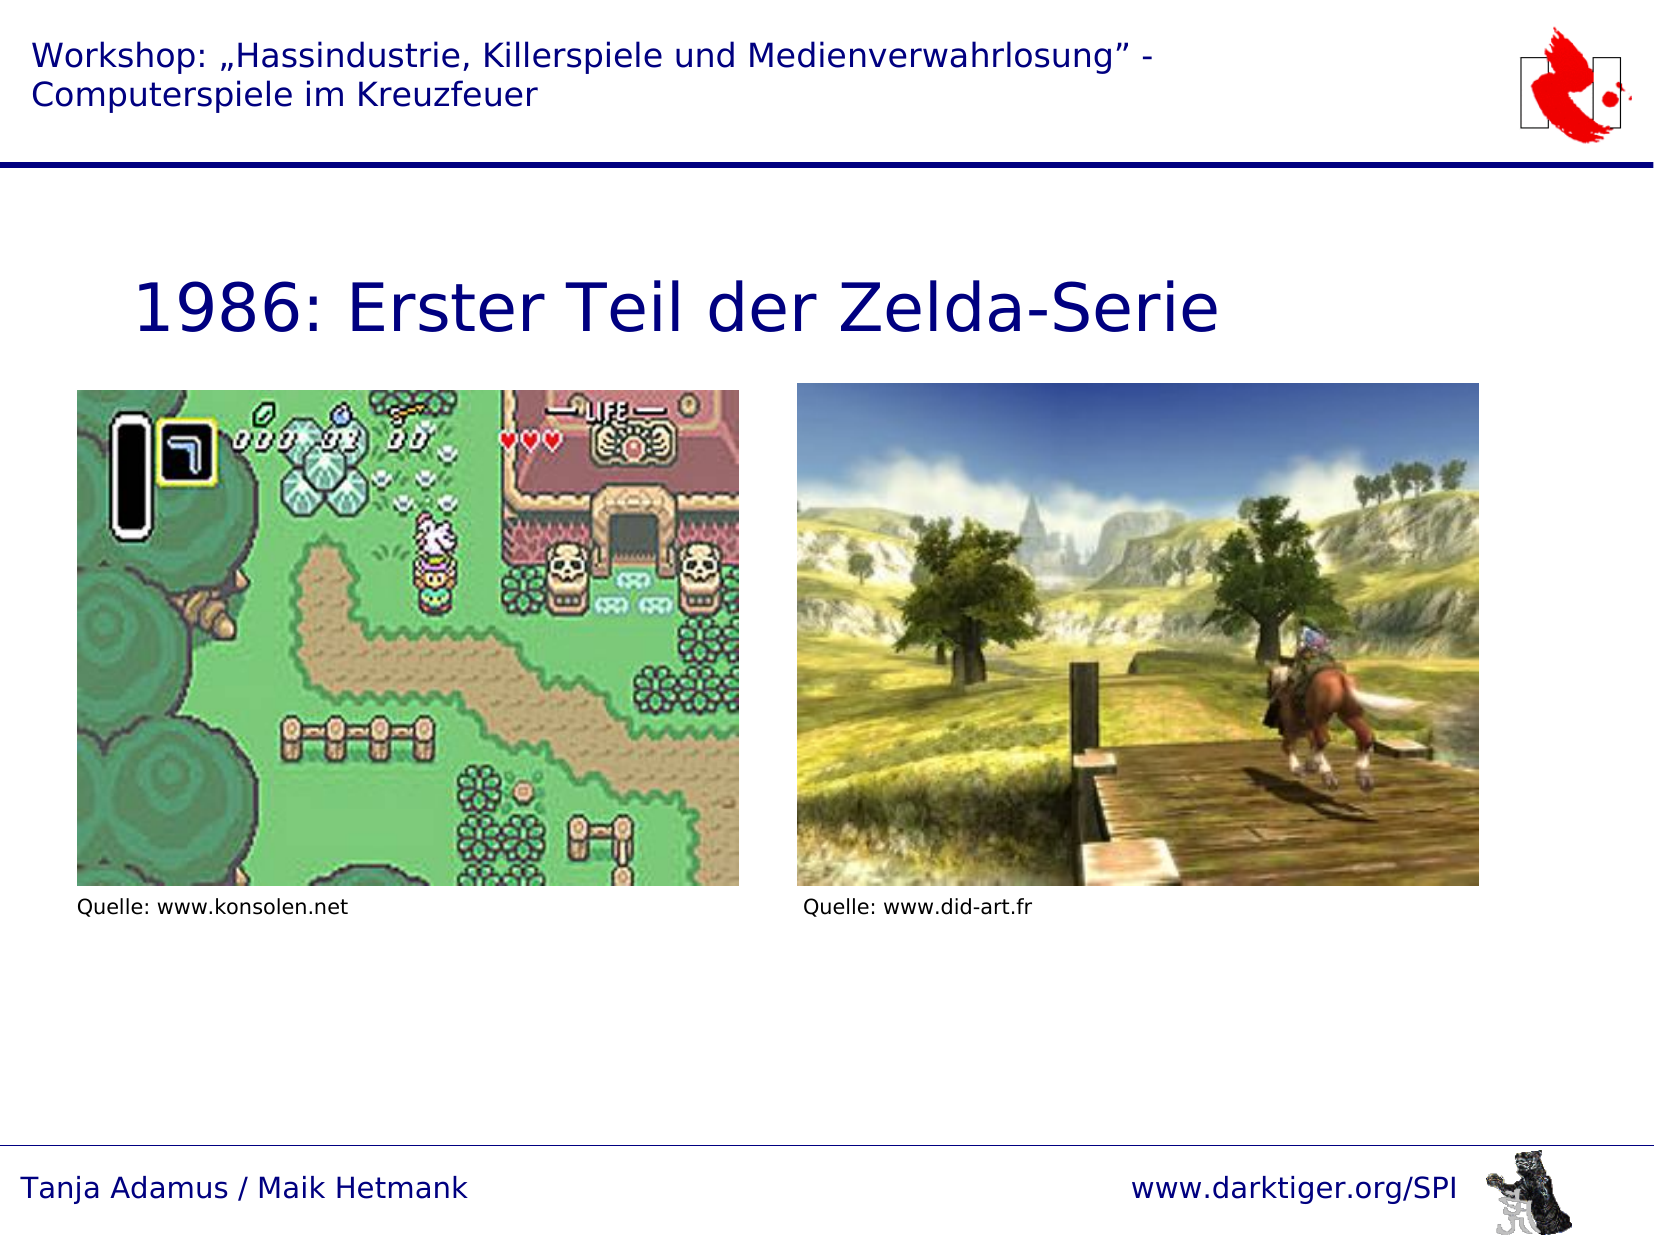

Workshop: „Hassindustrie, Killerspiele und Medienverwahrlosung” - Computerspiele im Kreuzfeuer
1986: Erster Teil der Zelda-Serie
Quelle: www.konsolen.net
Quelle: www.did-art.fr